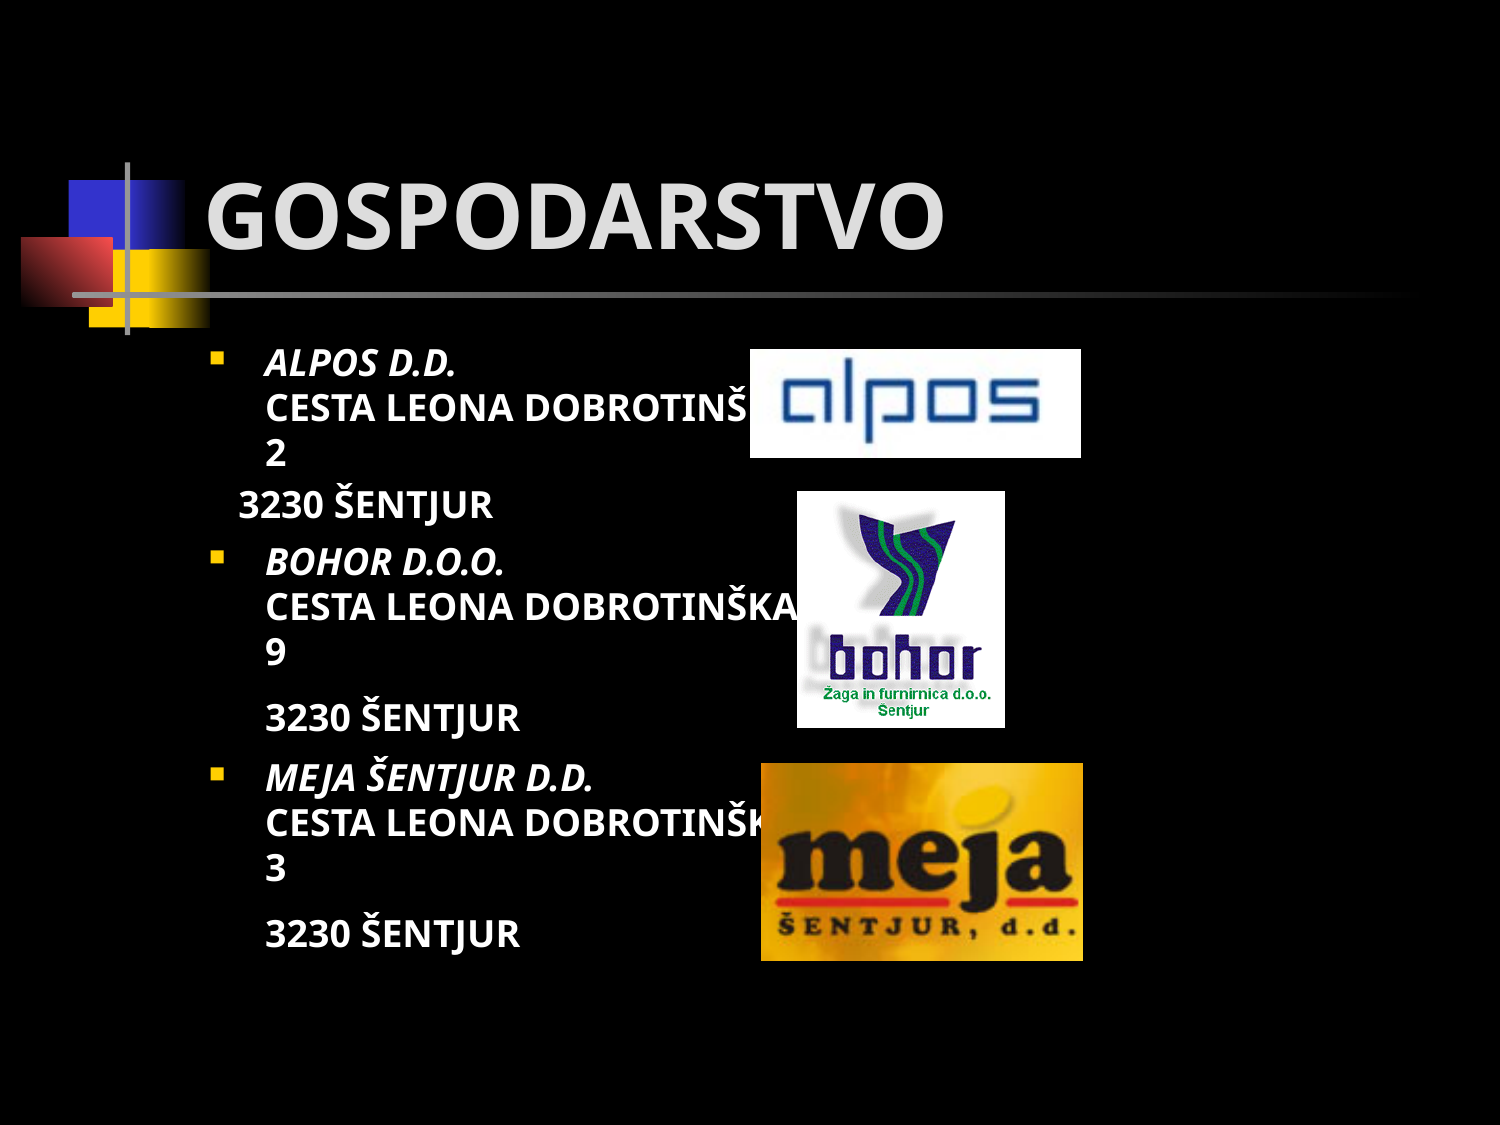

# GOSPODARSTVO
ALPOS D.D.
CESTA LEONA DOBROTINŠKA 2
 3230 ŠENTJUR
BOHOR D.O.O.
CESTA LEONA DOBROTINŠKA 9
3230 ŠENTJUR
MEJA ŠENTJUR D.D.
CESTA LEONA DOBROTINŠKA 3
3230 ŠENTJUR